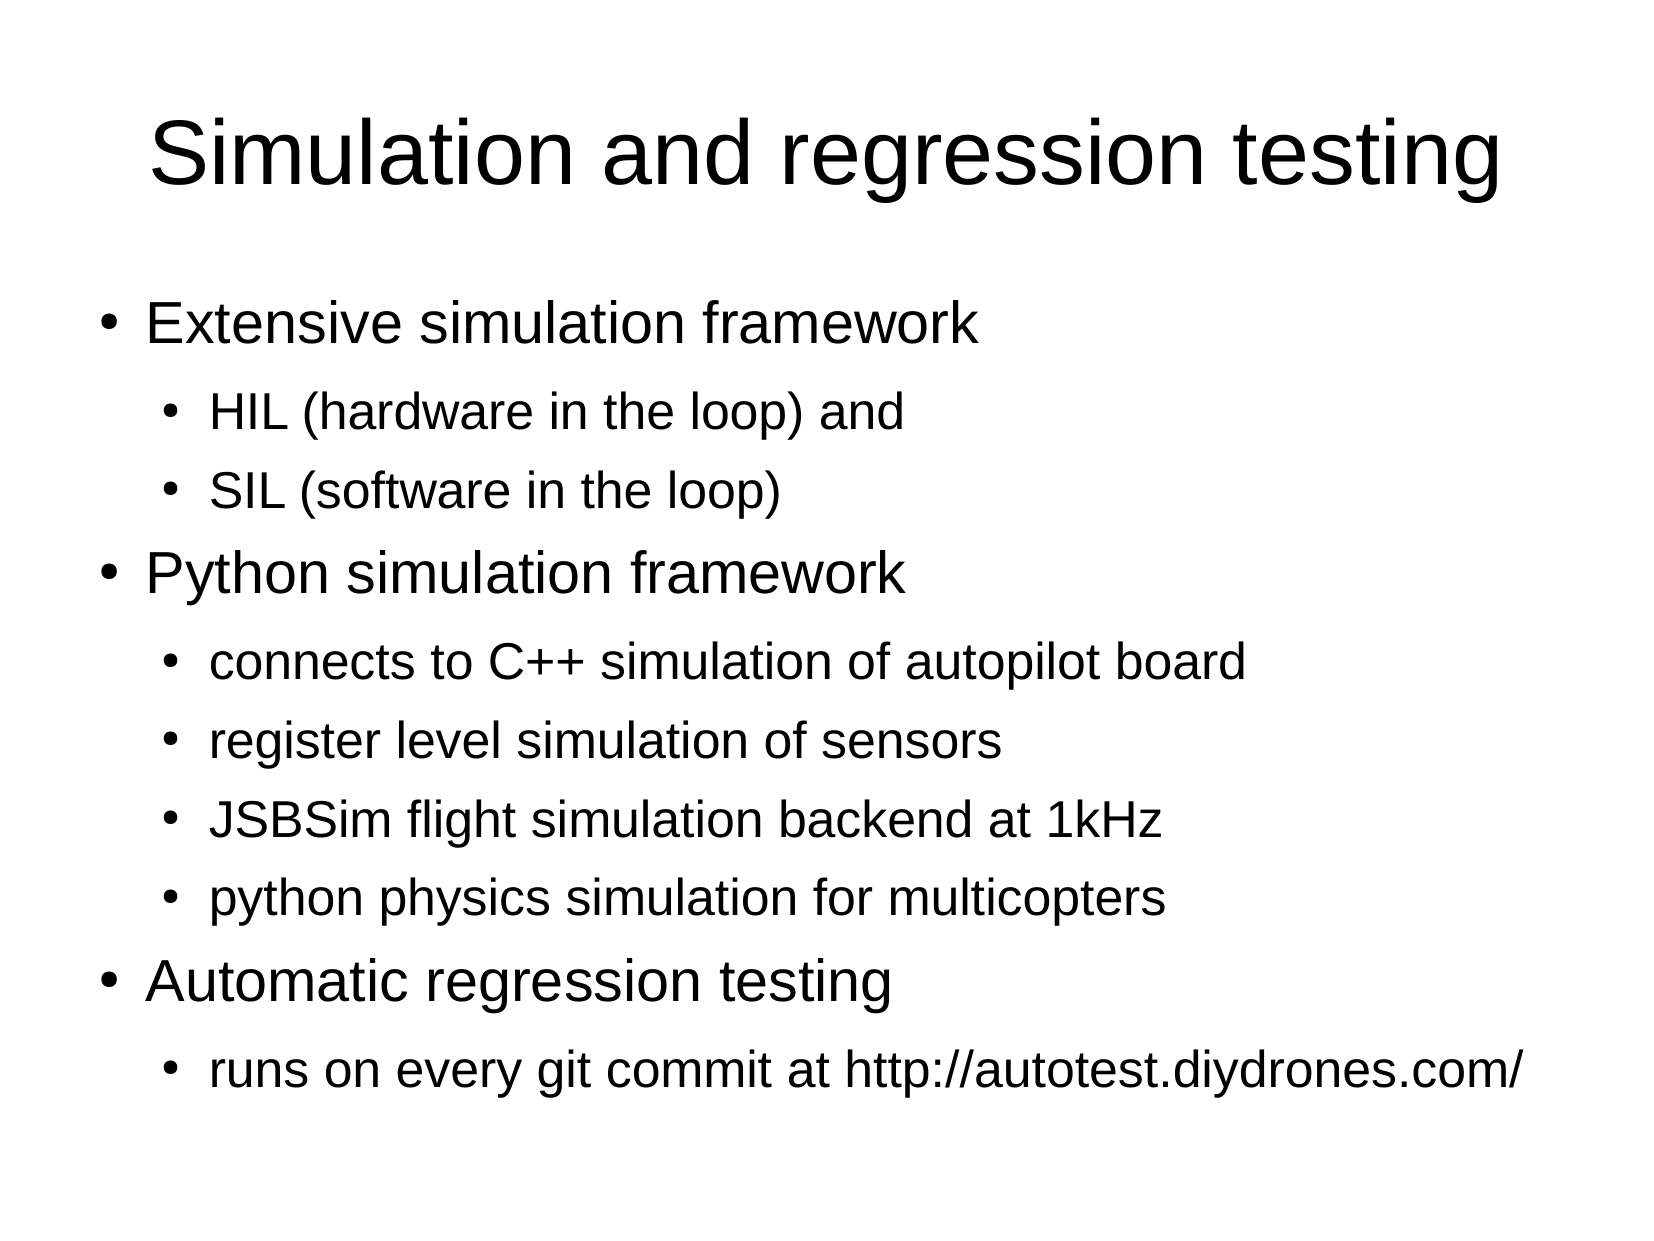

# Simulation and regression testing
Extensive simulation framework
HIL (hardware in the loop) and
SIL (software in the loop)
Python simulation framework
connects to C++ simulation of autopilot board
register level simulation of sensors
JSBSim flight simulation backend at 1kHz
python physics simulation for multicopters
Automatic regression testing
runs on every git commit at http://autotest.diydrones.com/